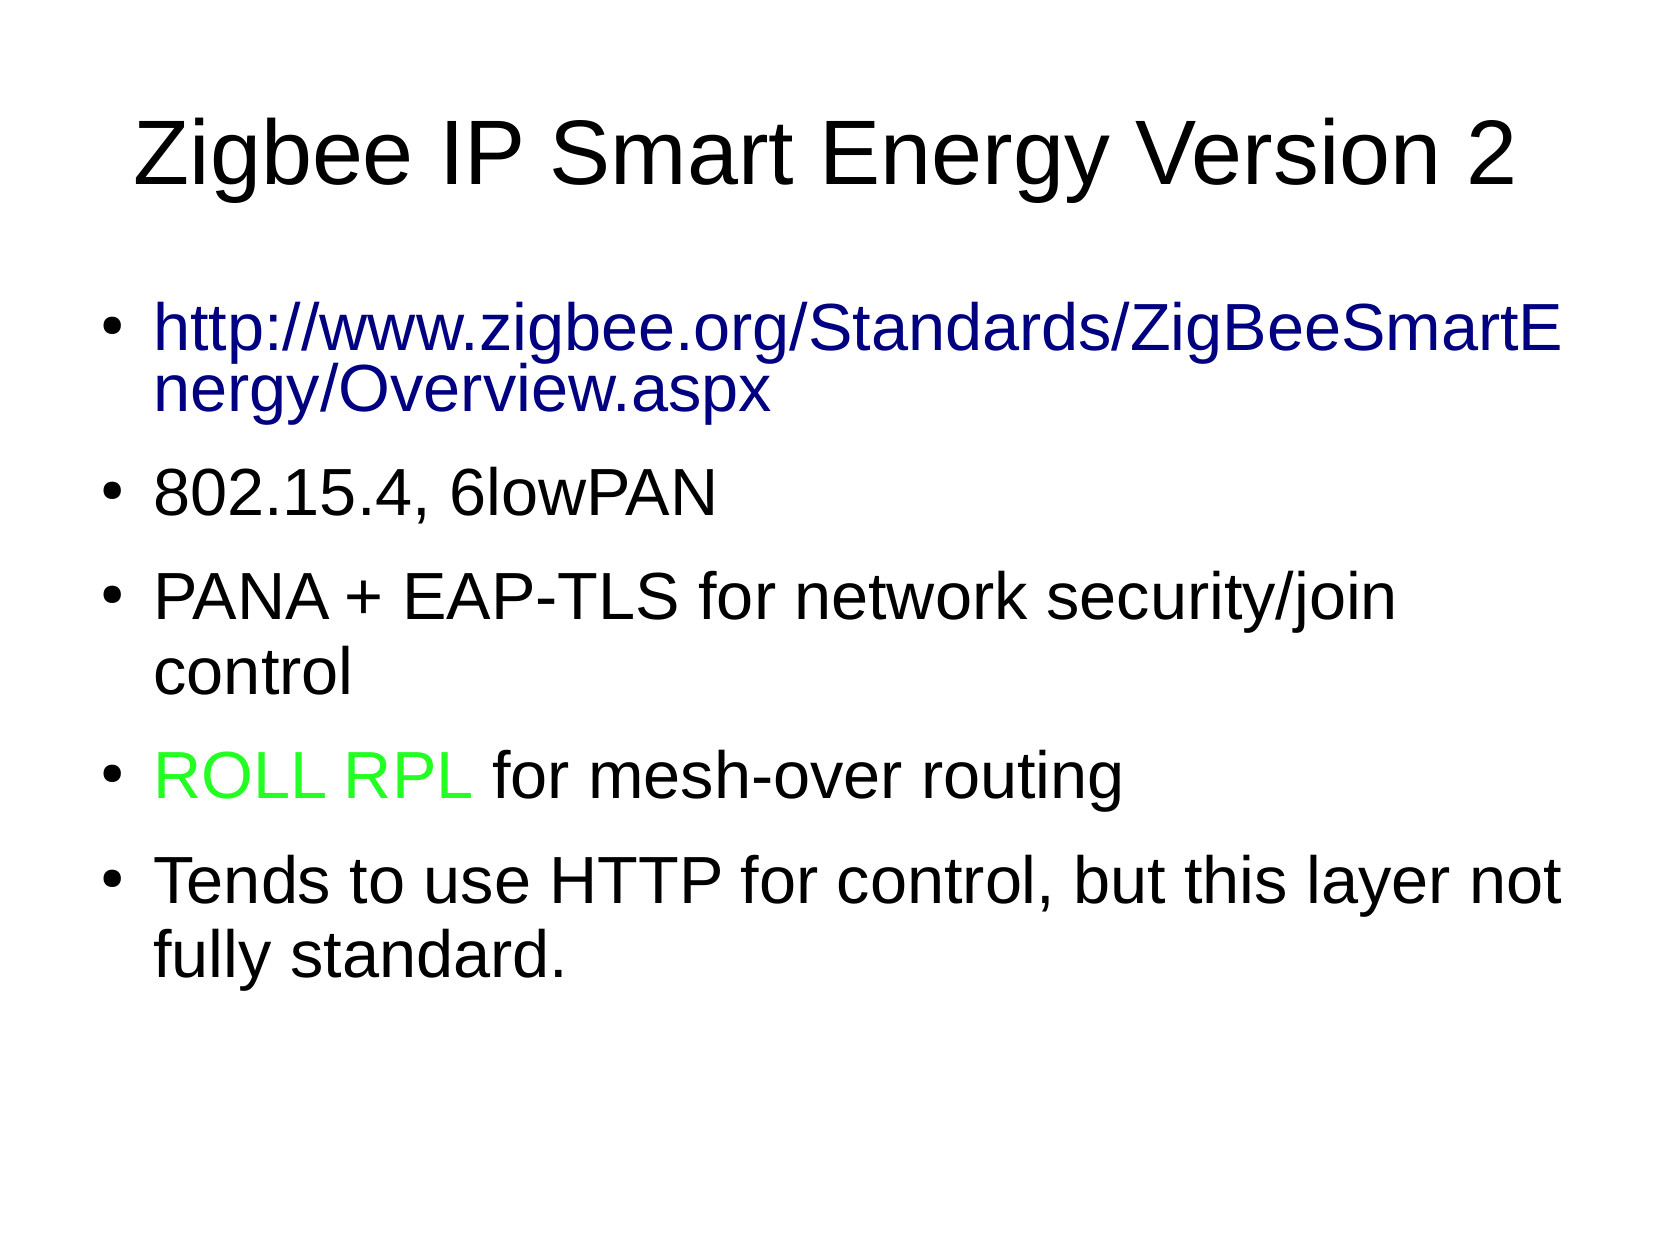

# Zigbee IP Smart Energy Version 2
http://www.zigbee.org/Standards/ZigBeeSmartEnergy/Overview.aspx
802.15.4, 6lowPAN
PANA + EAP-TLS for network security/join control
ROLL RPL for mesh-over routing
Tends to use HTTP for control, but this layer not fully standard.